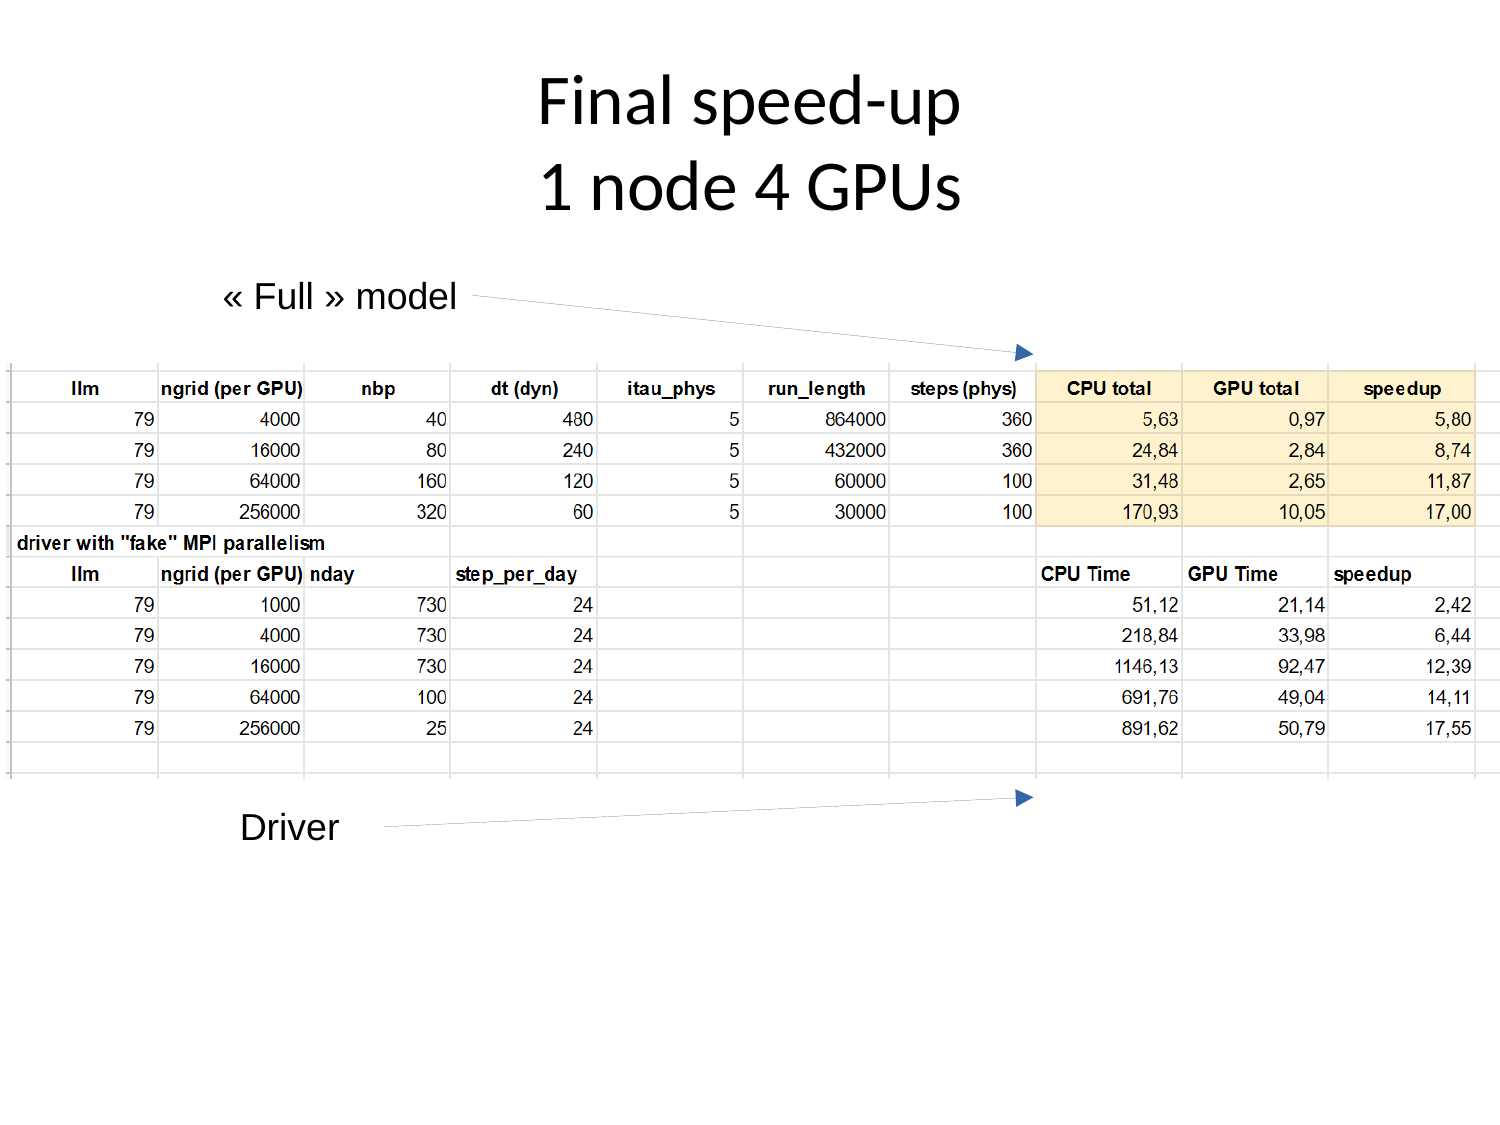

# Final speed-up 1 node 4 GPUs
« Full » model
Driver